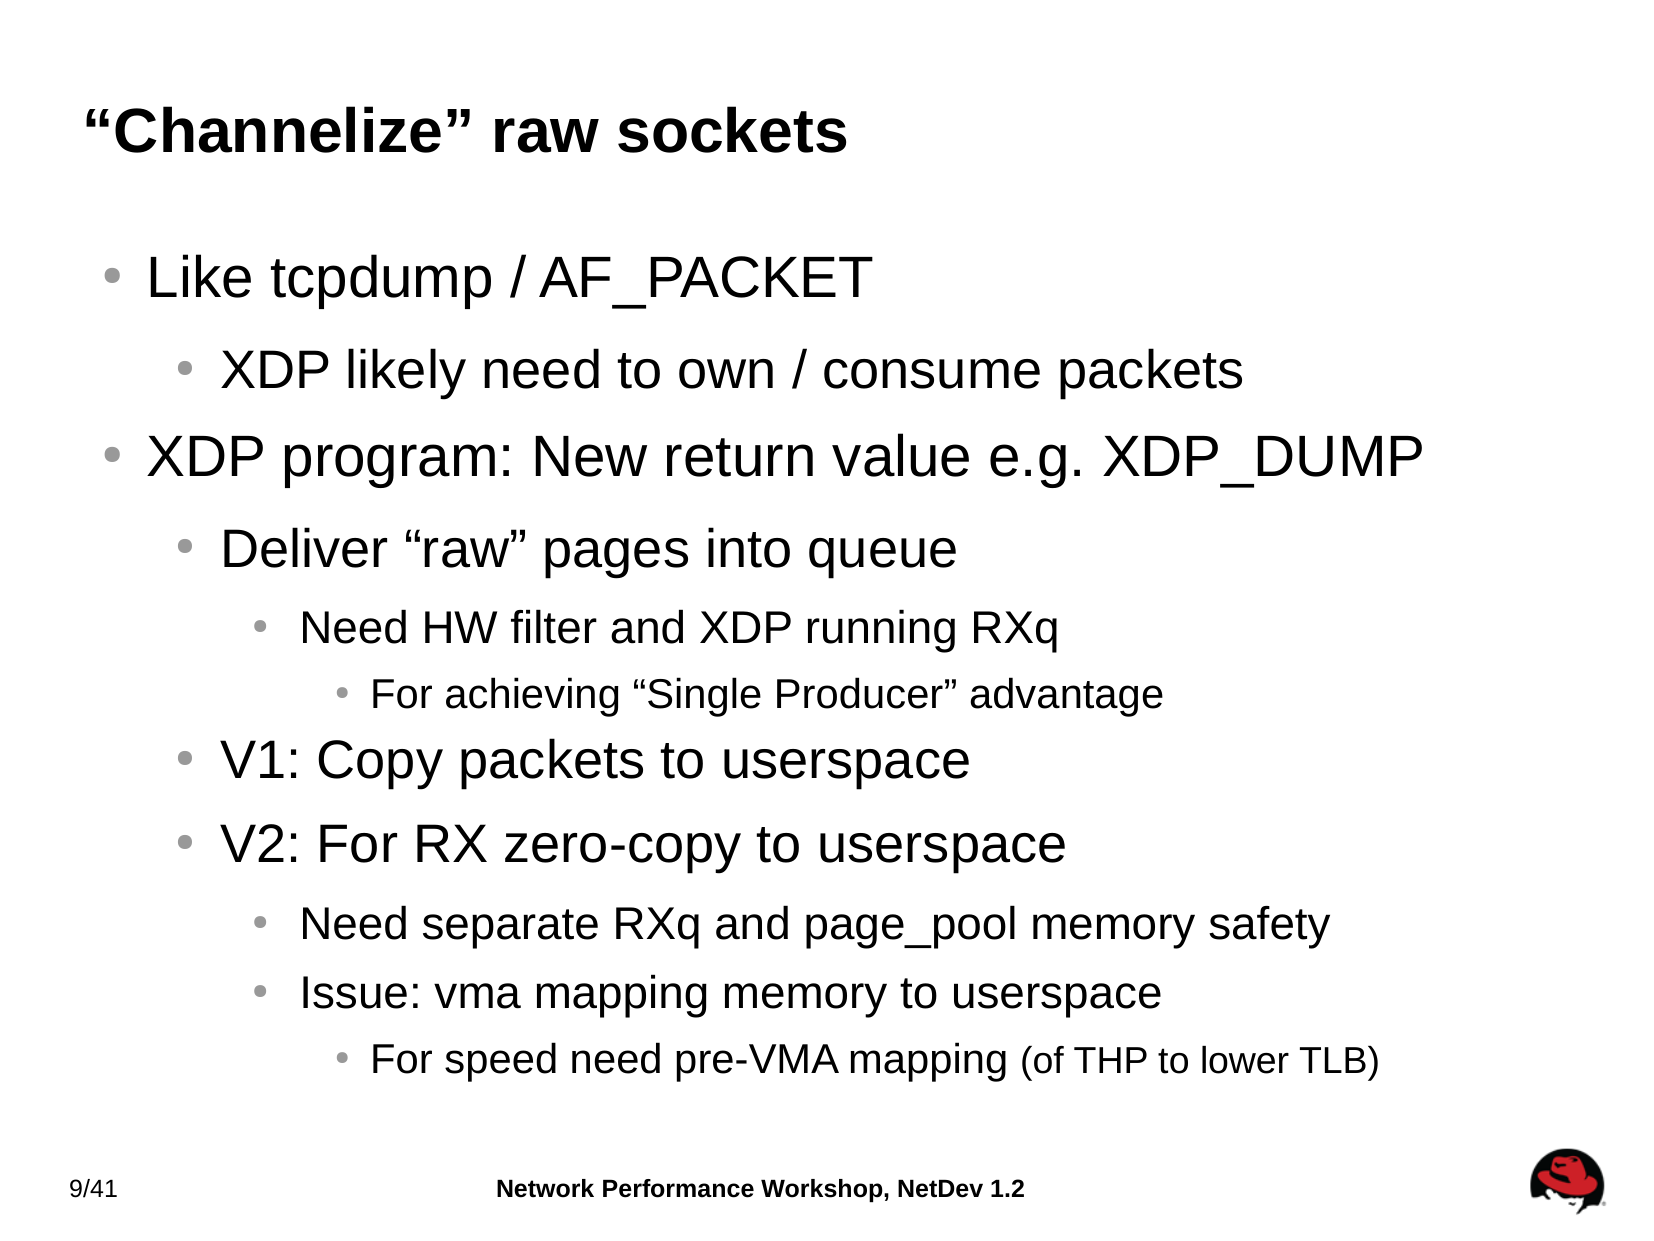

# “Channelize” raw sockets
Like tcpdump / AF_PACKET
XDP likely need to own / consume packets
XDP program: New return value e.g. XDP_DUMP
Deliver “raw” pages into queue
Need HW filter and XDP running RXq
For achieving “Single Producer” advantage
V1: Copy packets to userspace
V2: For RX zero-copy to userspace
Need separate RXq and page_pool memory safety
Issue: vma mapping memory to userspace
For speed need pre-VMA mapping (of THP to lower TLB)